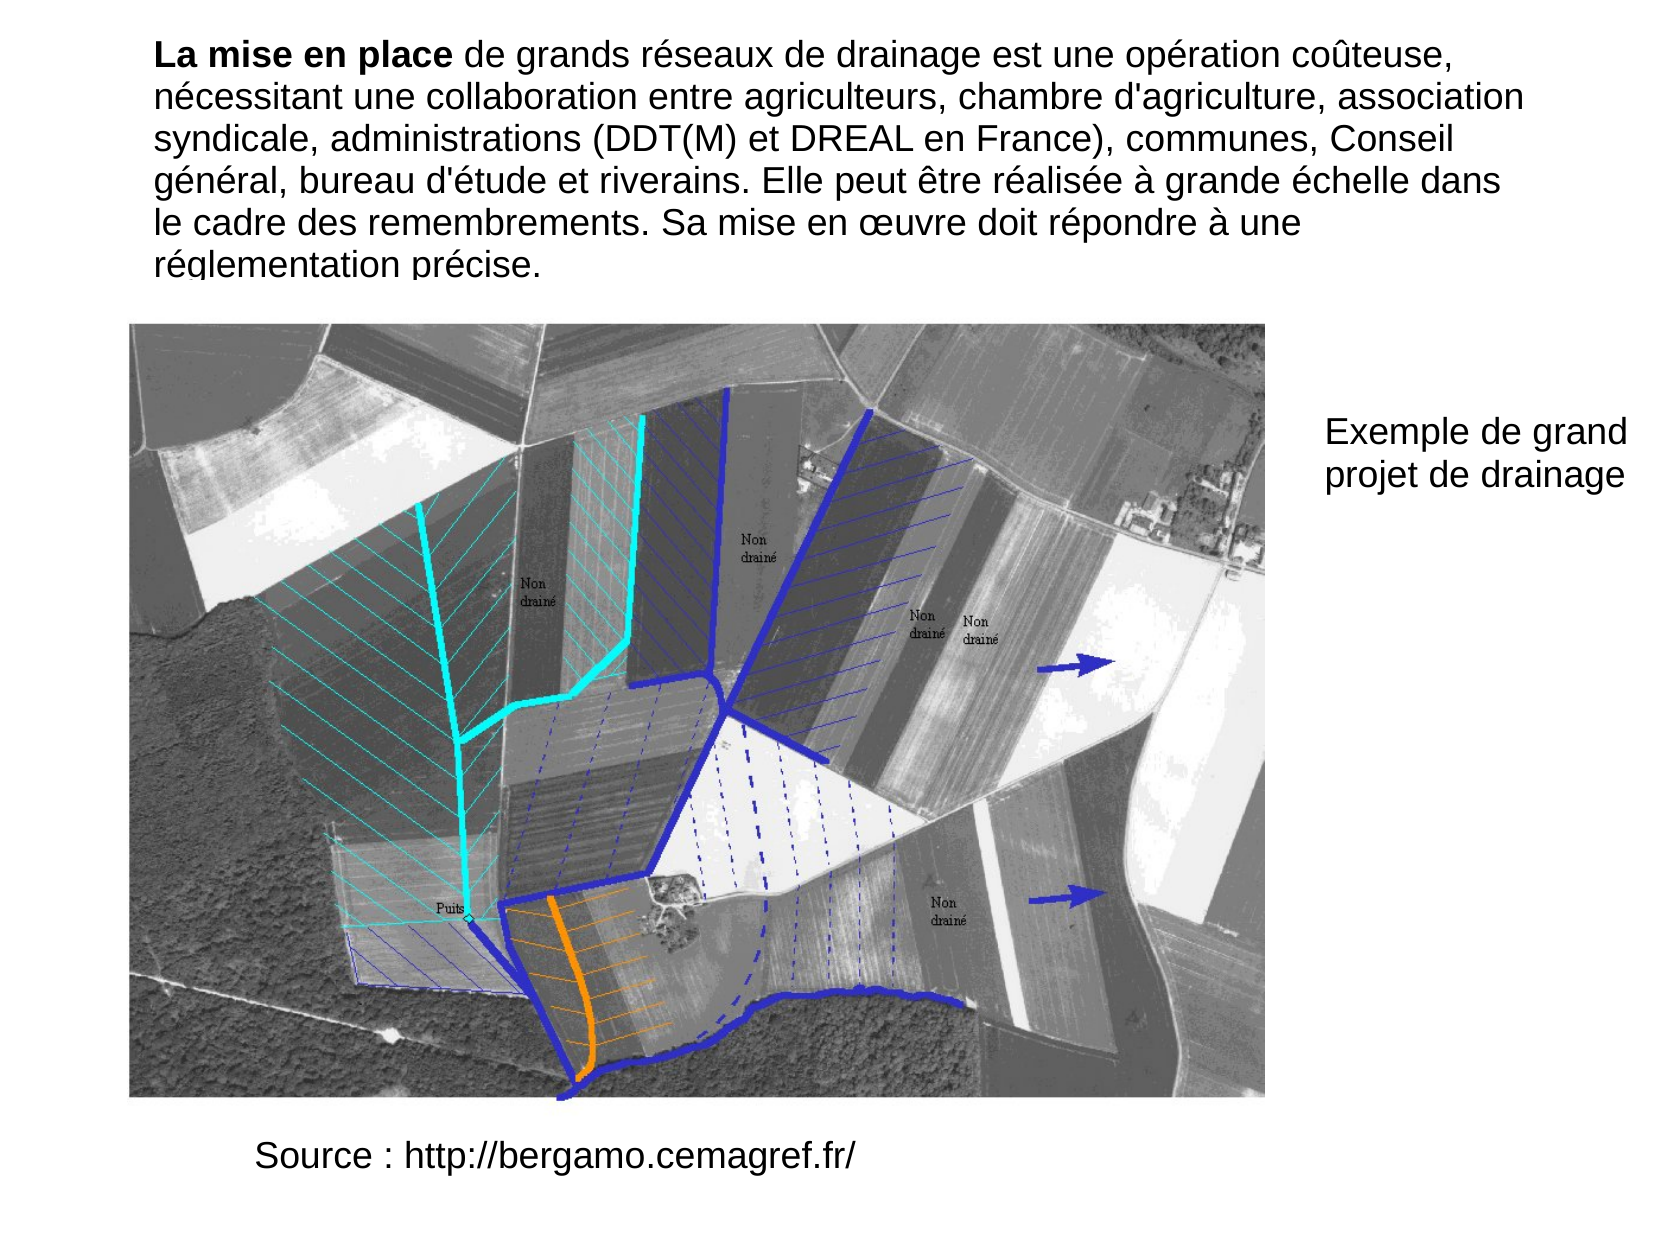

# La mise en place de grands réseaux de drainage est une opération coûteuse, nécessitant une collaboration entre agriculteurs, chambre d'agriculture, association syndicale, administrations (DDT(M) et DREAL en France), communes, Conseil général, bureau d'étude et riverains. Elle peut être réalisée à grande échelle dans le cadre des remembrements. Sa mise en œuvre doit répondre à une réglementation précise.
Exemple de grand projet de drainage
Source : http://bergamo.cemagref.fr/